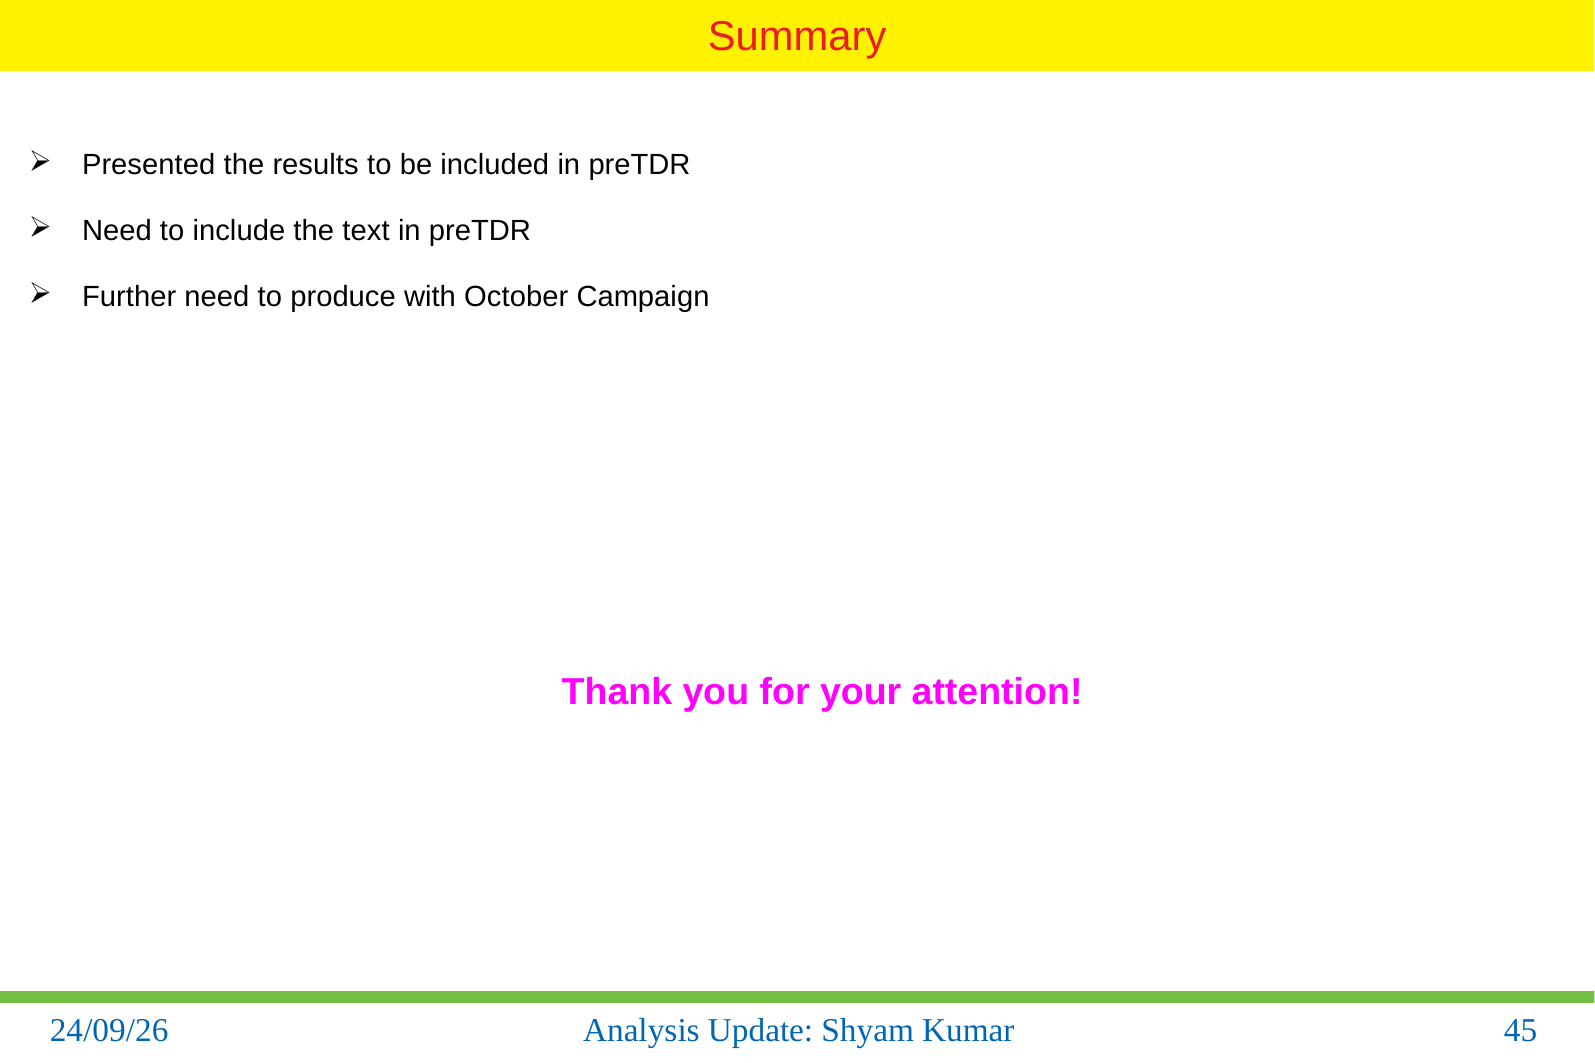

# Summary
Presented the results to be included in preTDR
Need to include the text in preTDR
Further need to produce with October Campaign
Thank you for your attention!
Analysis Update: Shyam Kumar
45